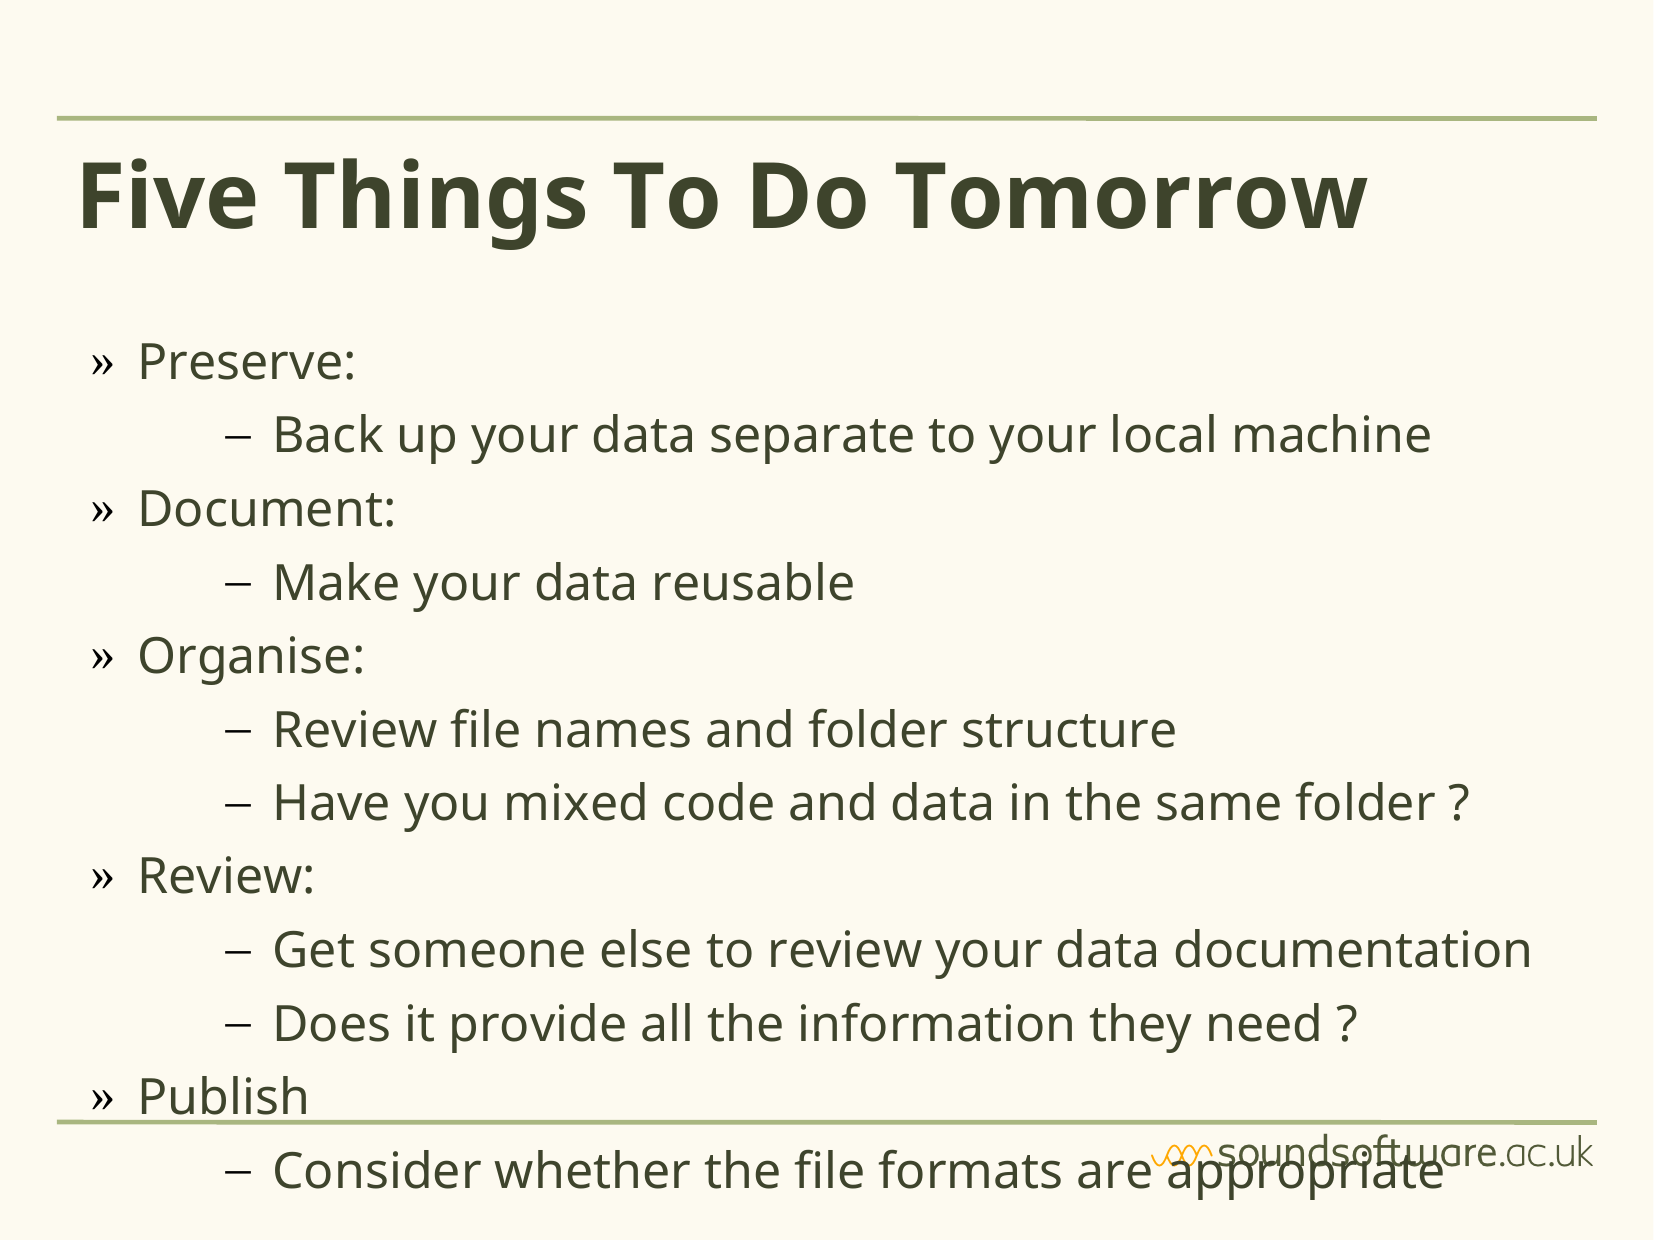

# Five Things To Do Tomorrow
Preserve:
Back up your data separate to your local machine
Document:
Make your data reusable
Organise:
Review file names and folder structure
Have you mixed code and data in the same folder ?
Review:
Get someone else to review your data documentation
Does it provide all the information they need ?
Publish
Consider whether the file formats are appropriate